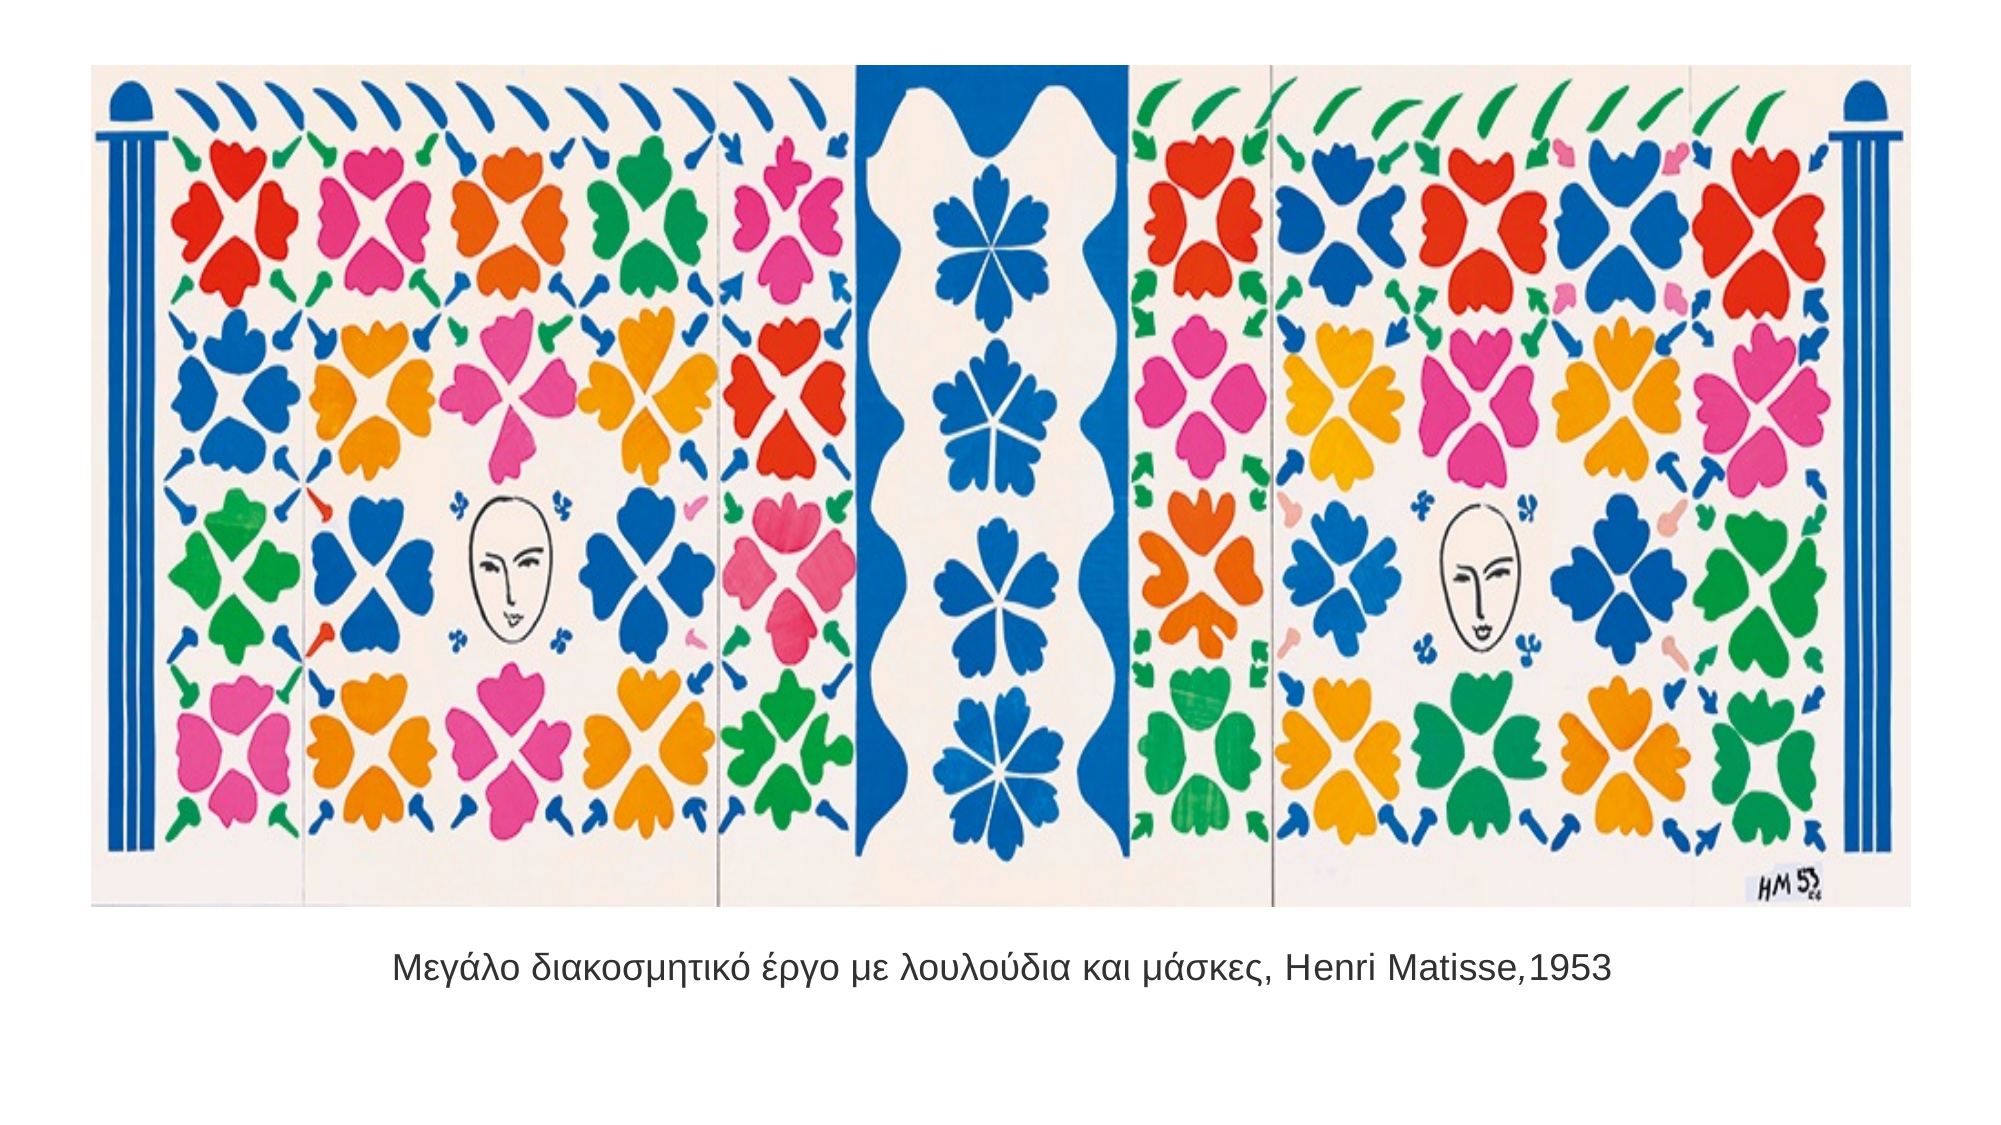

Μεγάλο διακοσμητικό έργο με λουλούδια και μάσκες, Ηenri Matisse,1953